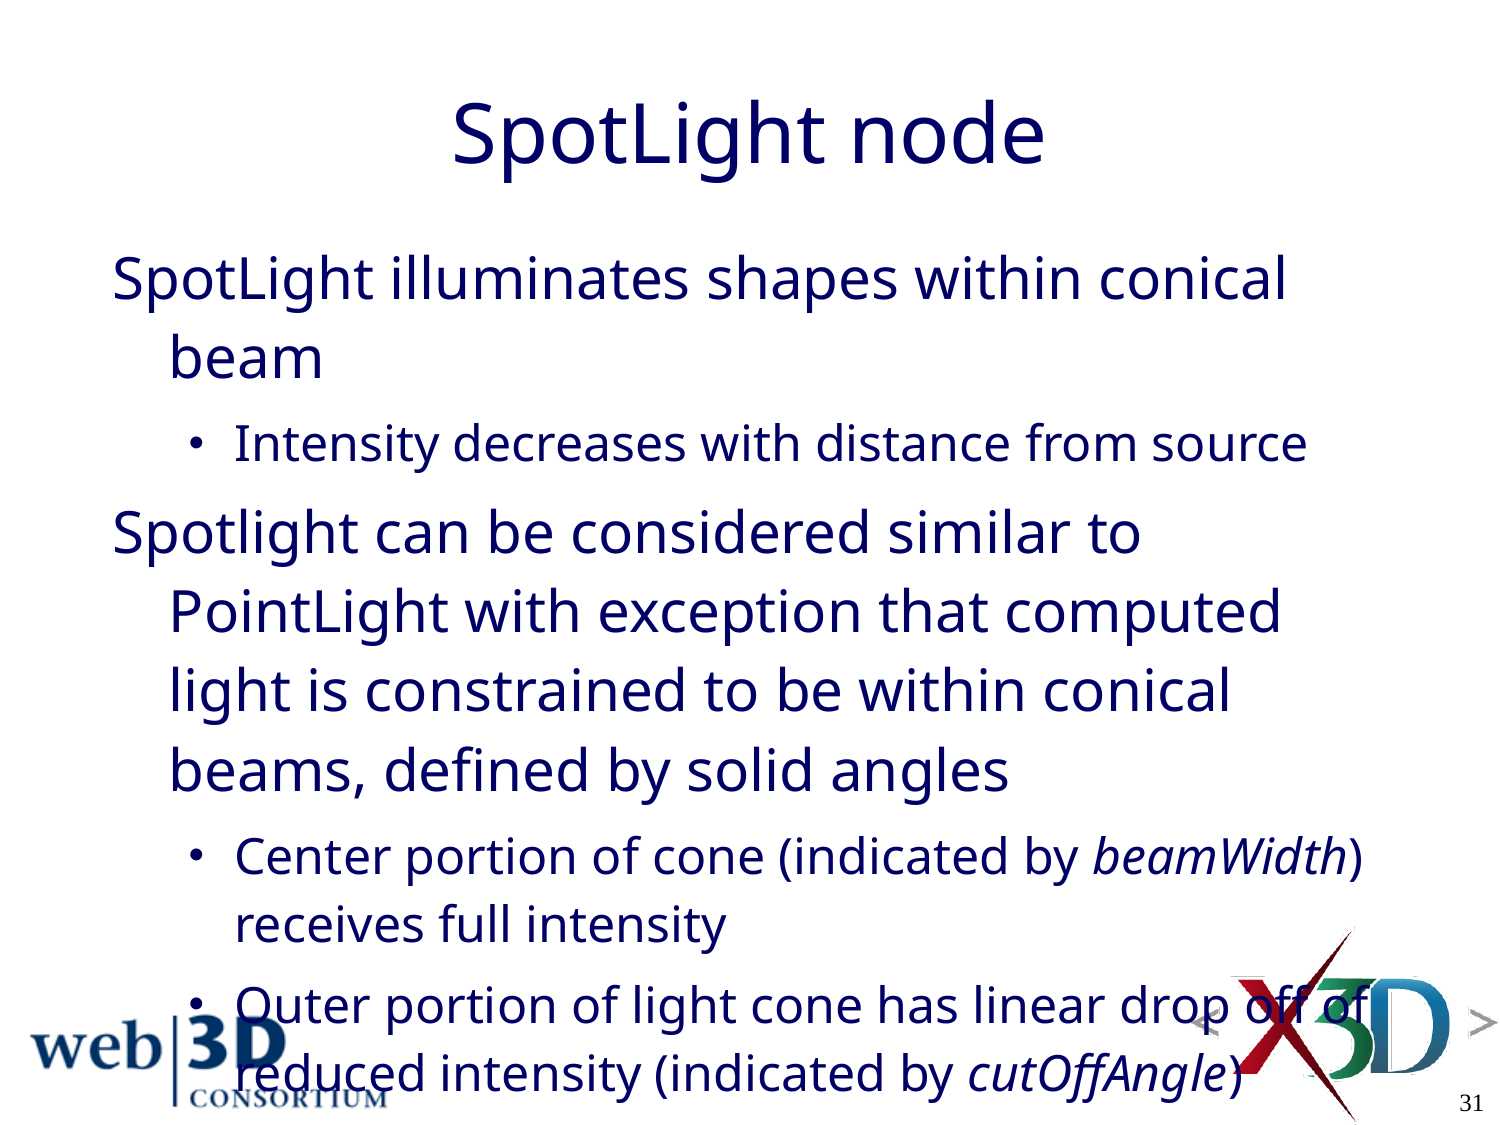

# SpotLight node
SpotLight illuminates shapes within conical beam
Intensity decreases with distance from source
Spotlight can be considered similar to PointLight with exception that computed light is constrained to be within conical beams, defined by solid angles
Center portion of cone (indicated by beamWidth) receives full intensity
Outer portion of light cone has linear drop off of reduced intensity (indicated by cutOffAngle)